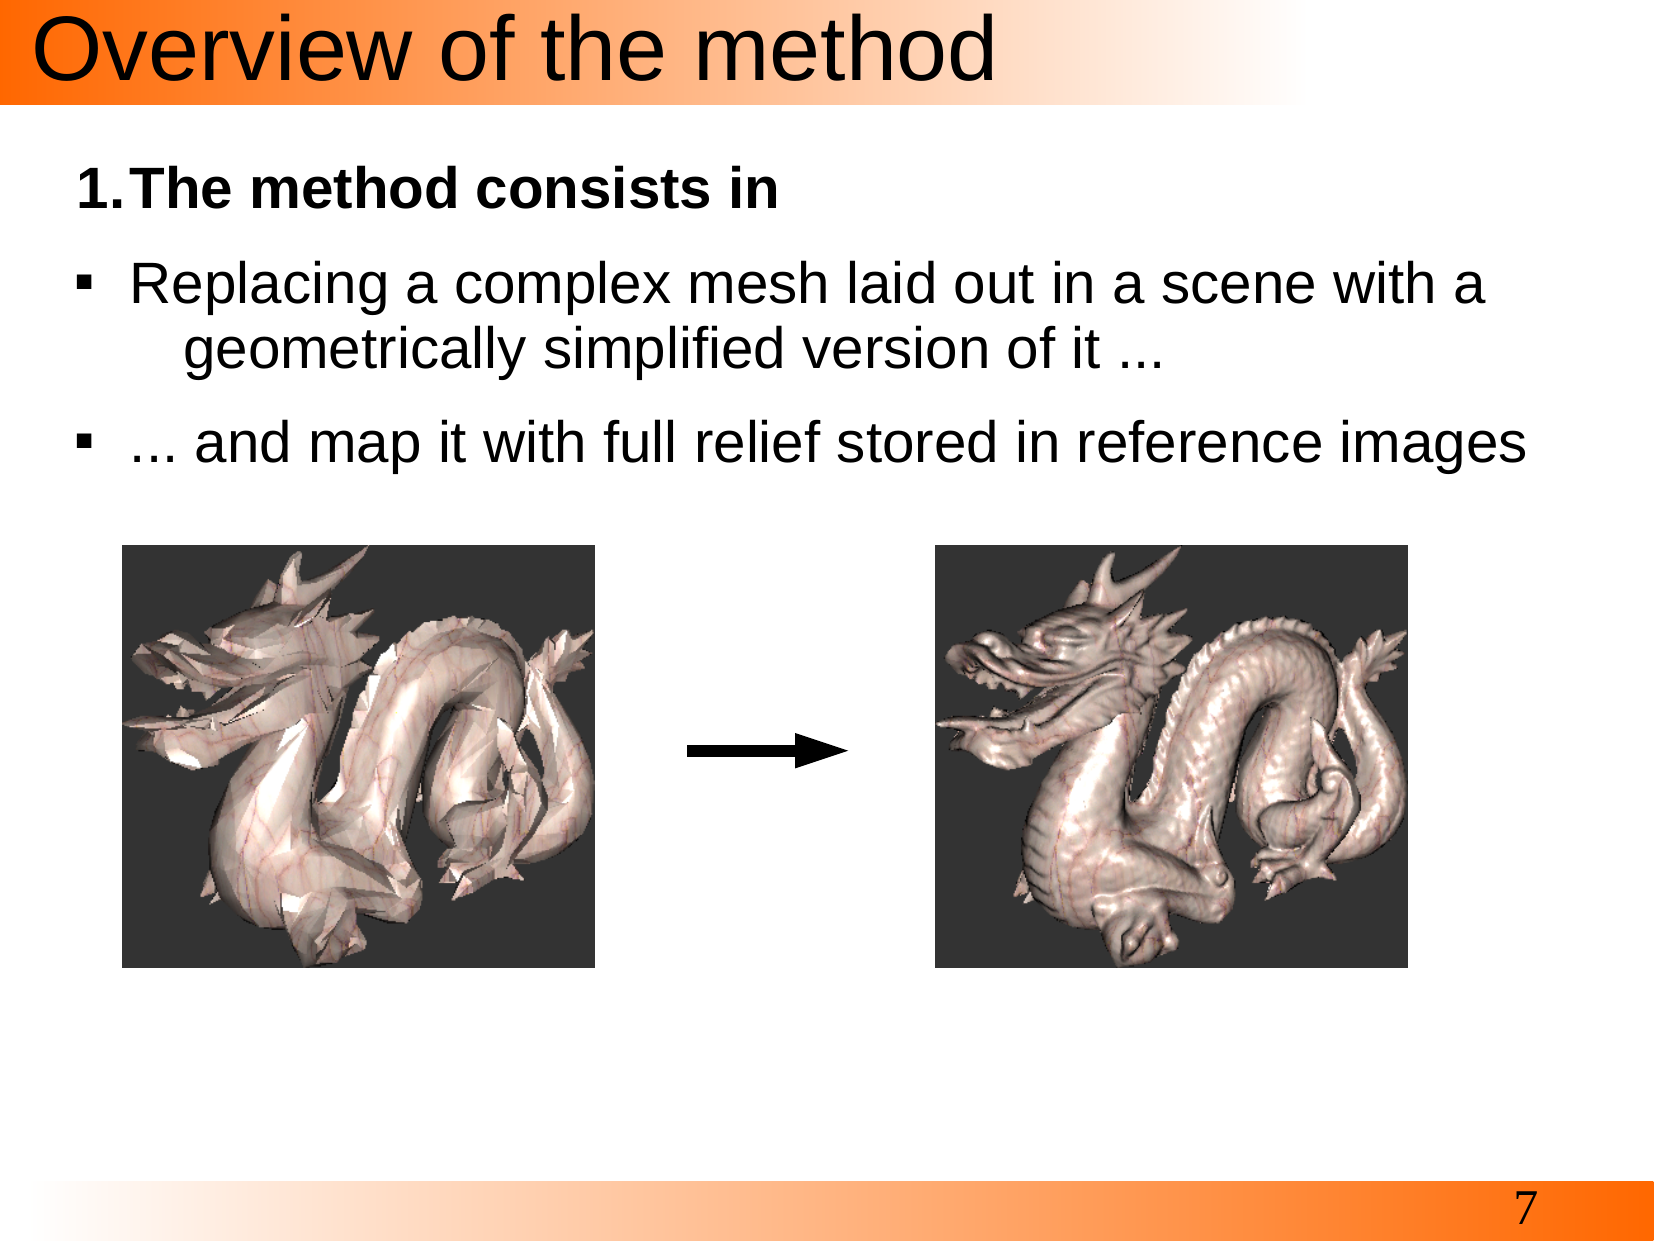

# Overview of the method
The method consists in
Replacing a complex mesh laid out in a scene with a geometrically simplified version of it ...
... and map it with full relief stored in reference images